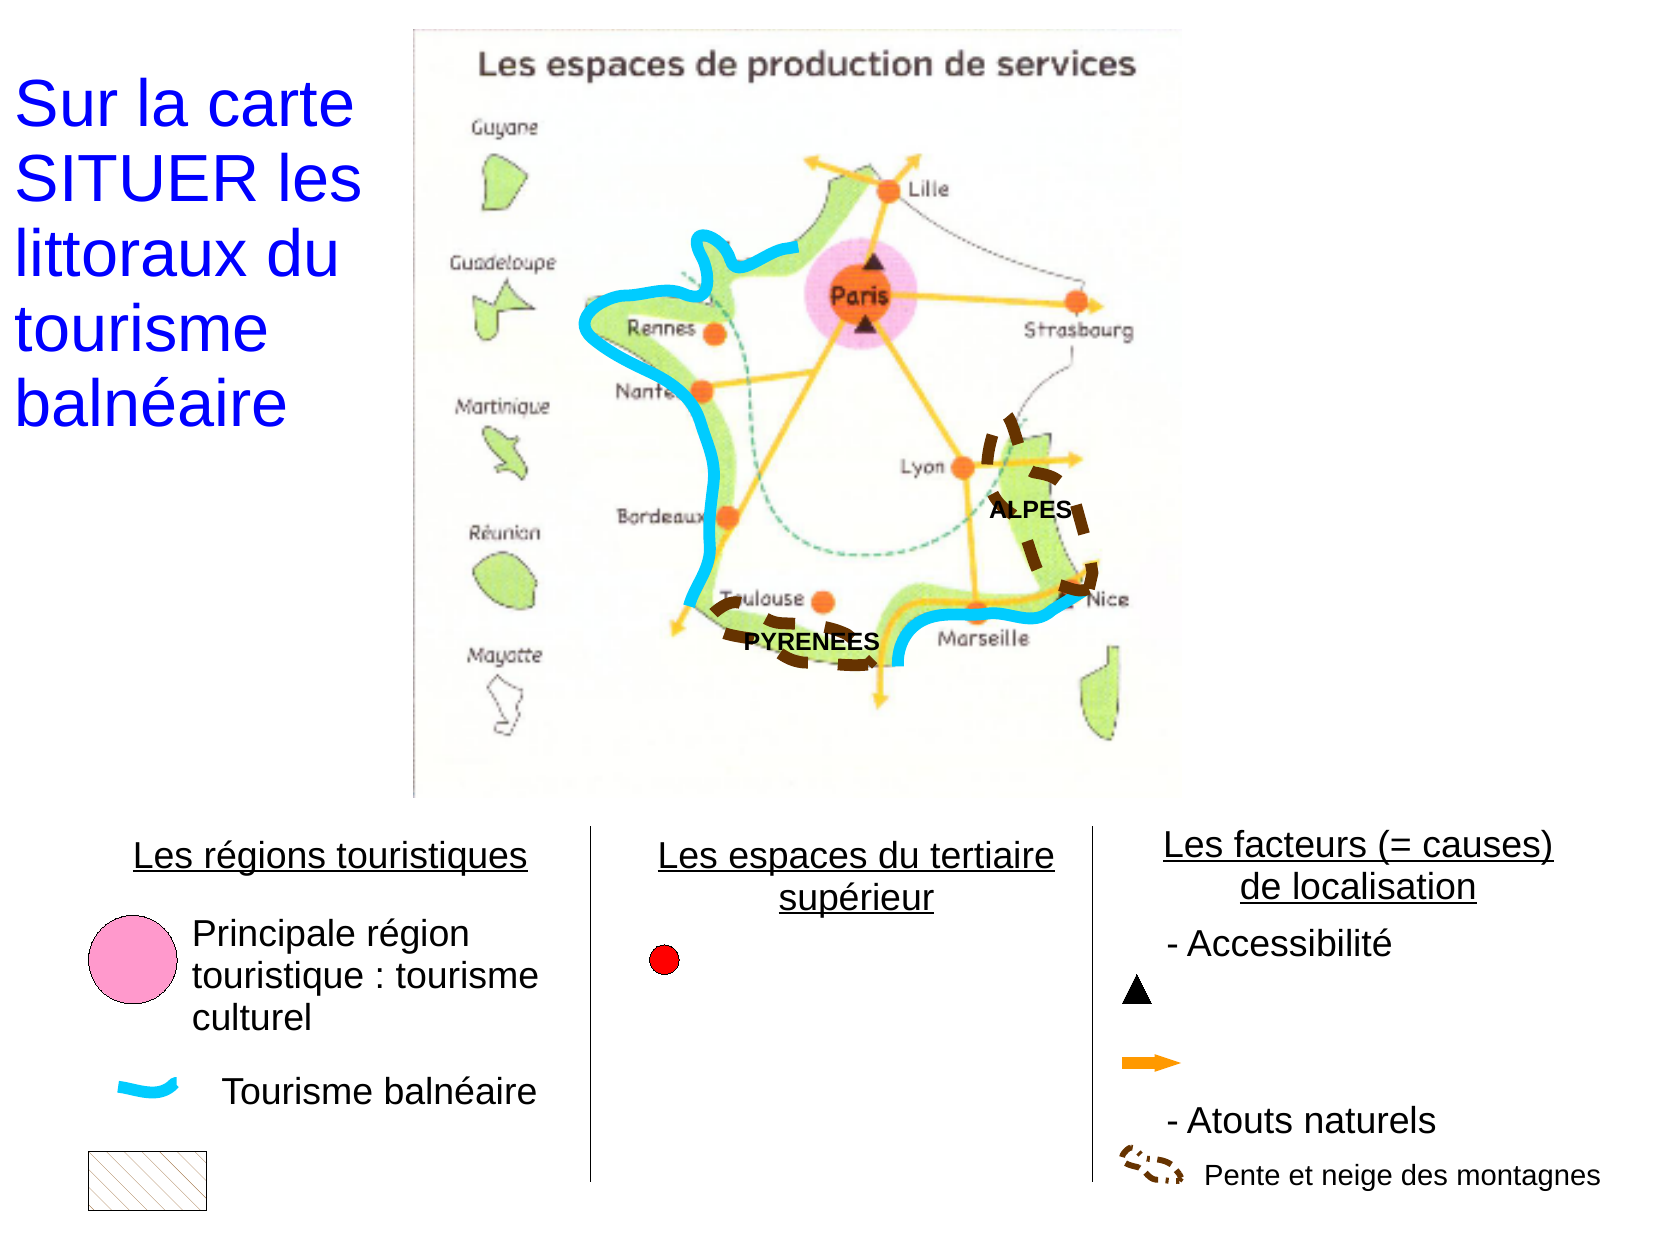

Sur la carte
SITUER les
littoraux du tourisme balnéaire
ALPES
PYRENEES
Les facteurs (= causes)
de localisation
Les régions touristiques
Les espaces du tertiaire supérieur
Principale région touristique : tourisme culturel
- Accessibilité
Tourisme balnéaire
- Atouts naturels
 Pente et neige des montagnes